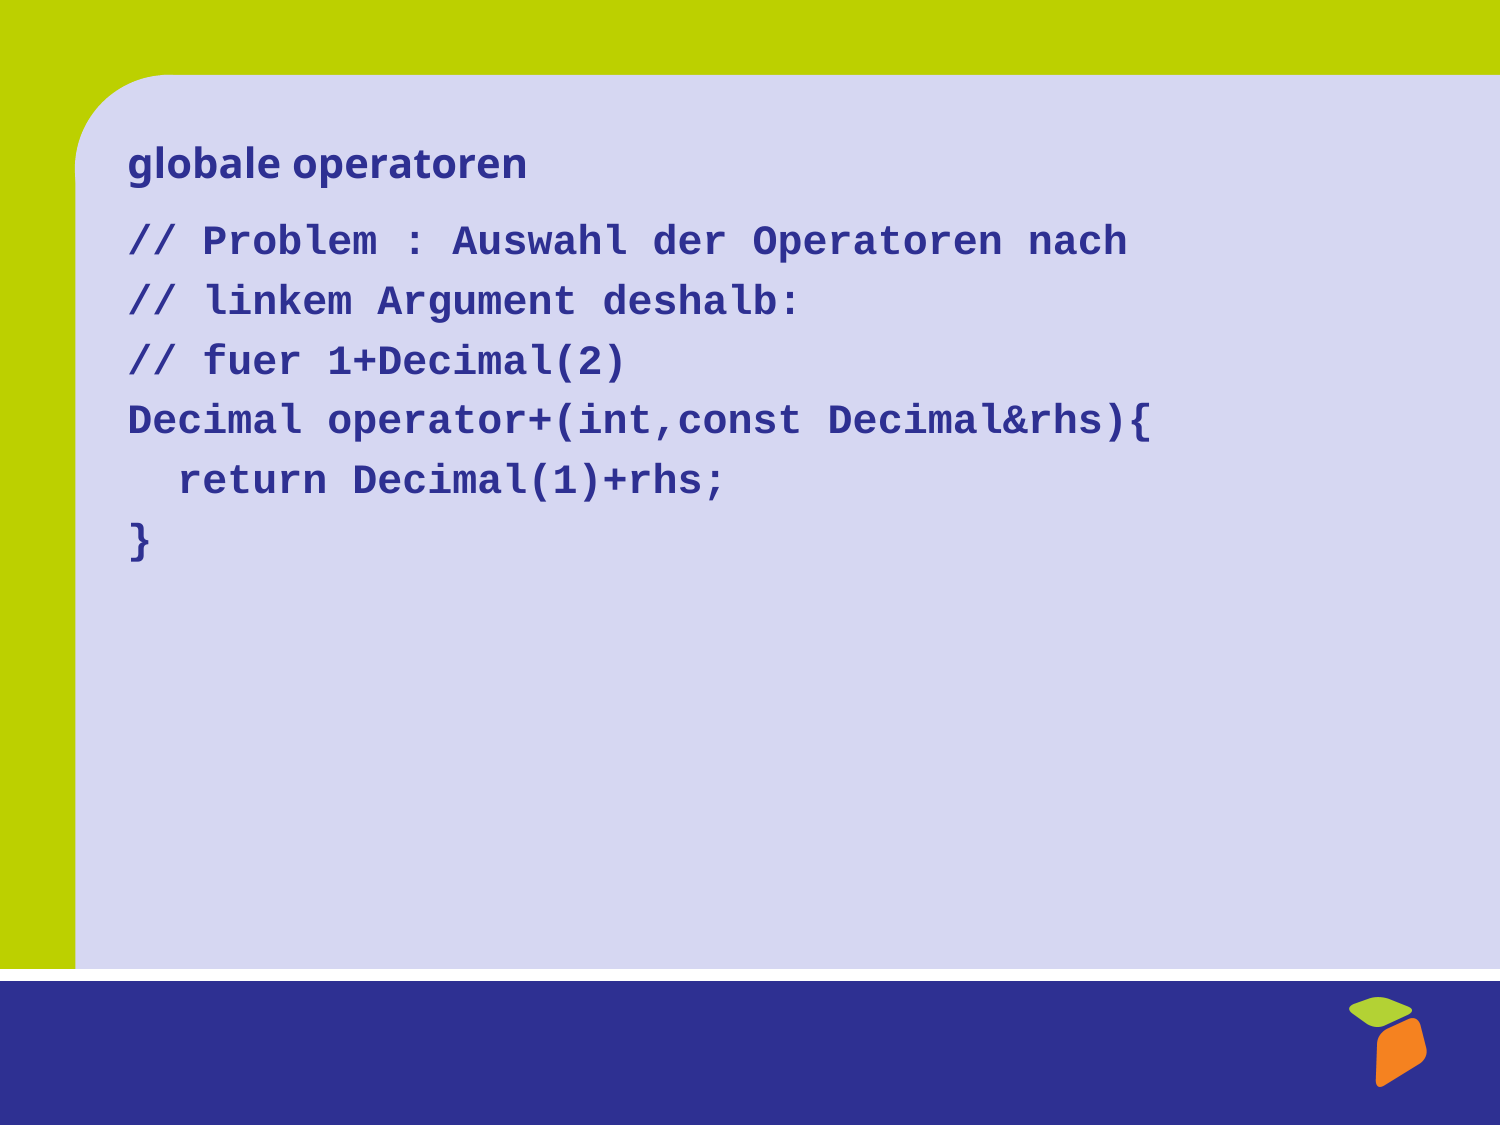

# globale operatoren
// Problem : Auswahl der Operatoren nach
// linkem Argument deshalb:
// fuer 1+Decimal(2)
Decimal operator+(int,const Decimal&rhs){
 return Decimal(1)+rhs;
}